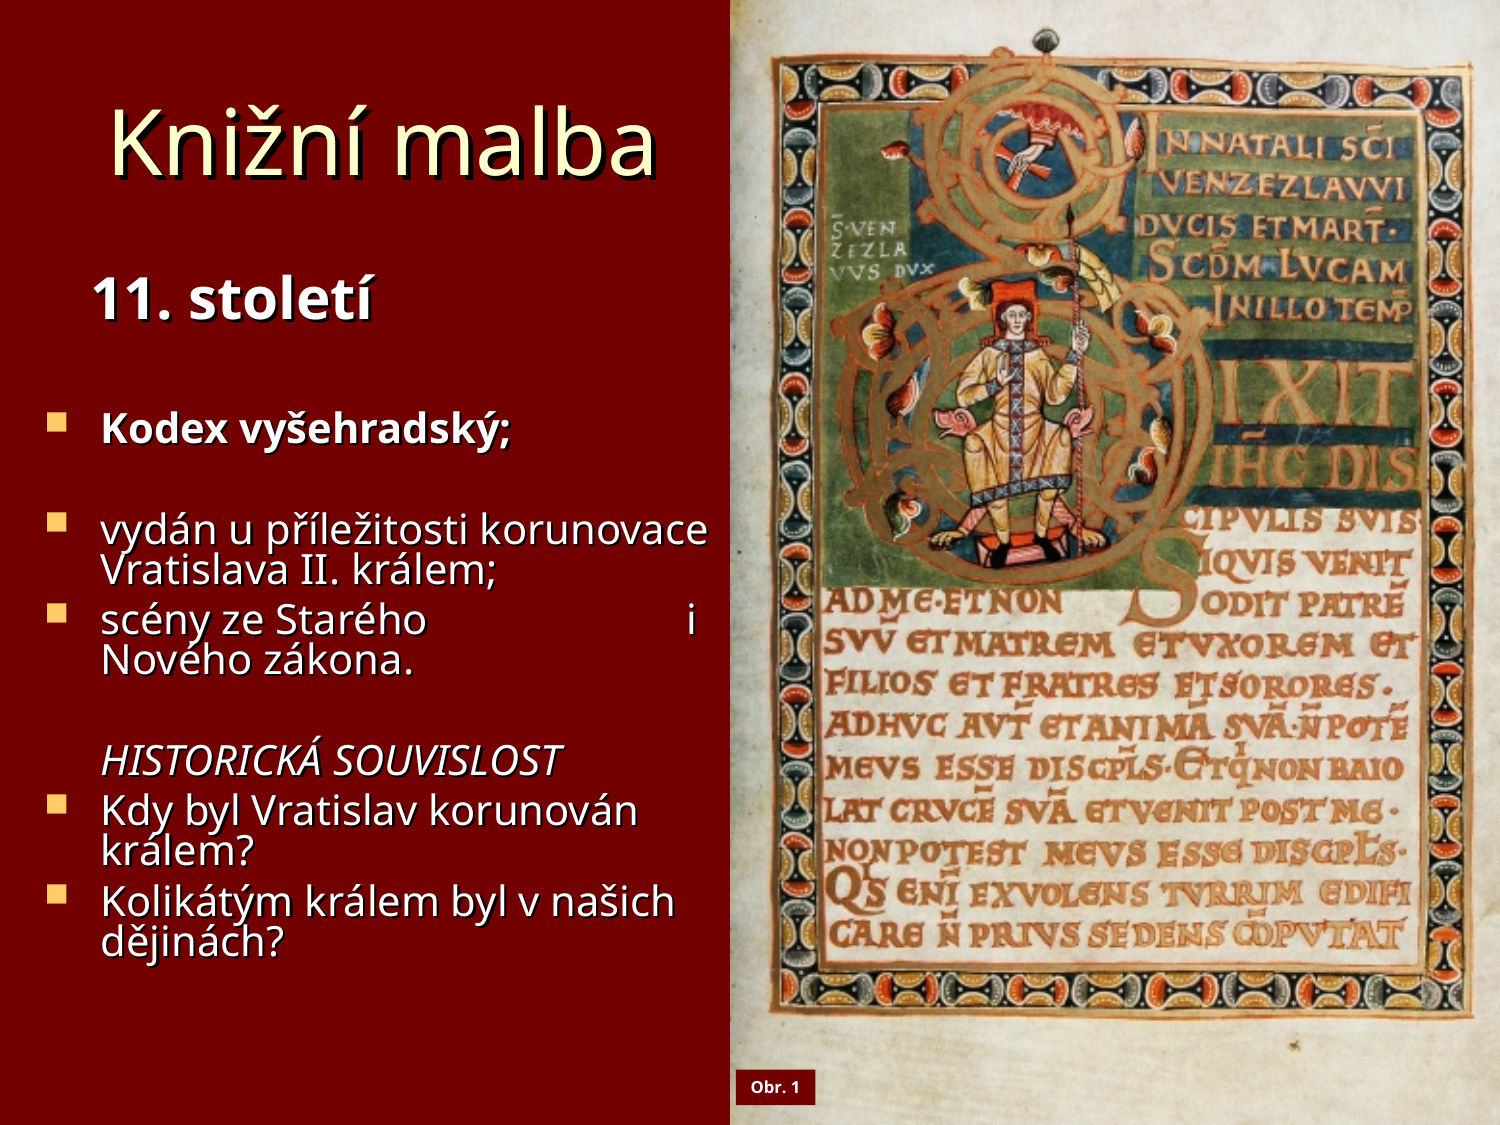

# Knižní malba
 11. století
Kodex vyšehradský;
vydán u příležitosti korunovace Vratislava II. králem;
scény ze Starého i Nového zákona.
	HISTORICKÁ SOUVISLOST
Kdy byl Vratislav korunován králem?
Kolikátým králem byl v našich dějinách?
Obr. 1